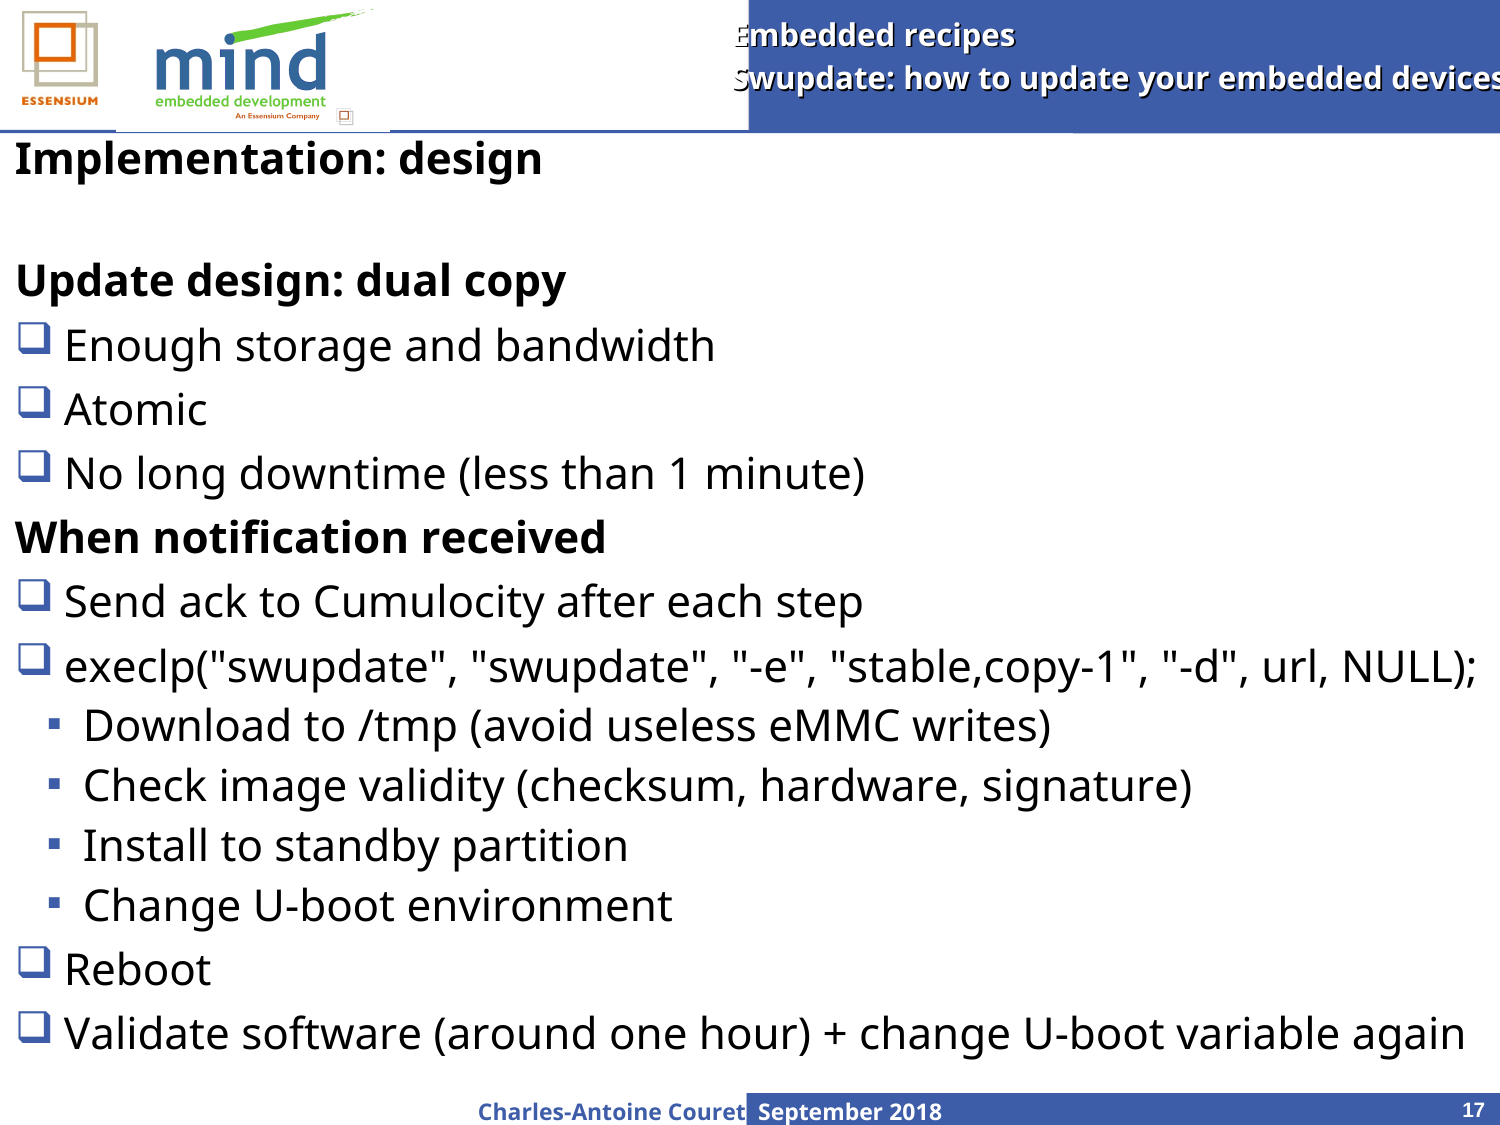

Embedded recipes
Swupdate: how to update your embedded devices?
# Implementation: design
Update design: dual copy
 Enough storage and bandwidth
 Atomic
 No long downtime (less than 1 minute)
When notification received
 Send ack to Cumulocity after each step
 execlp("swupdate", "swupdate", "-e", "stable,copy-1", "-d", url, NULL);
Download to /tmp (avoid useless eMMC writes)
Check image validity (checksum, hardware, signature)
Install to standby partition
Change U-boot environment
 Reboot
 Validate software (around one hour) + change U-boot variable again
Charles-Antoine Couret September 2018